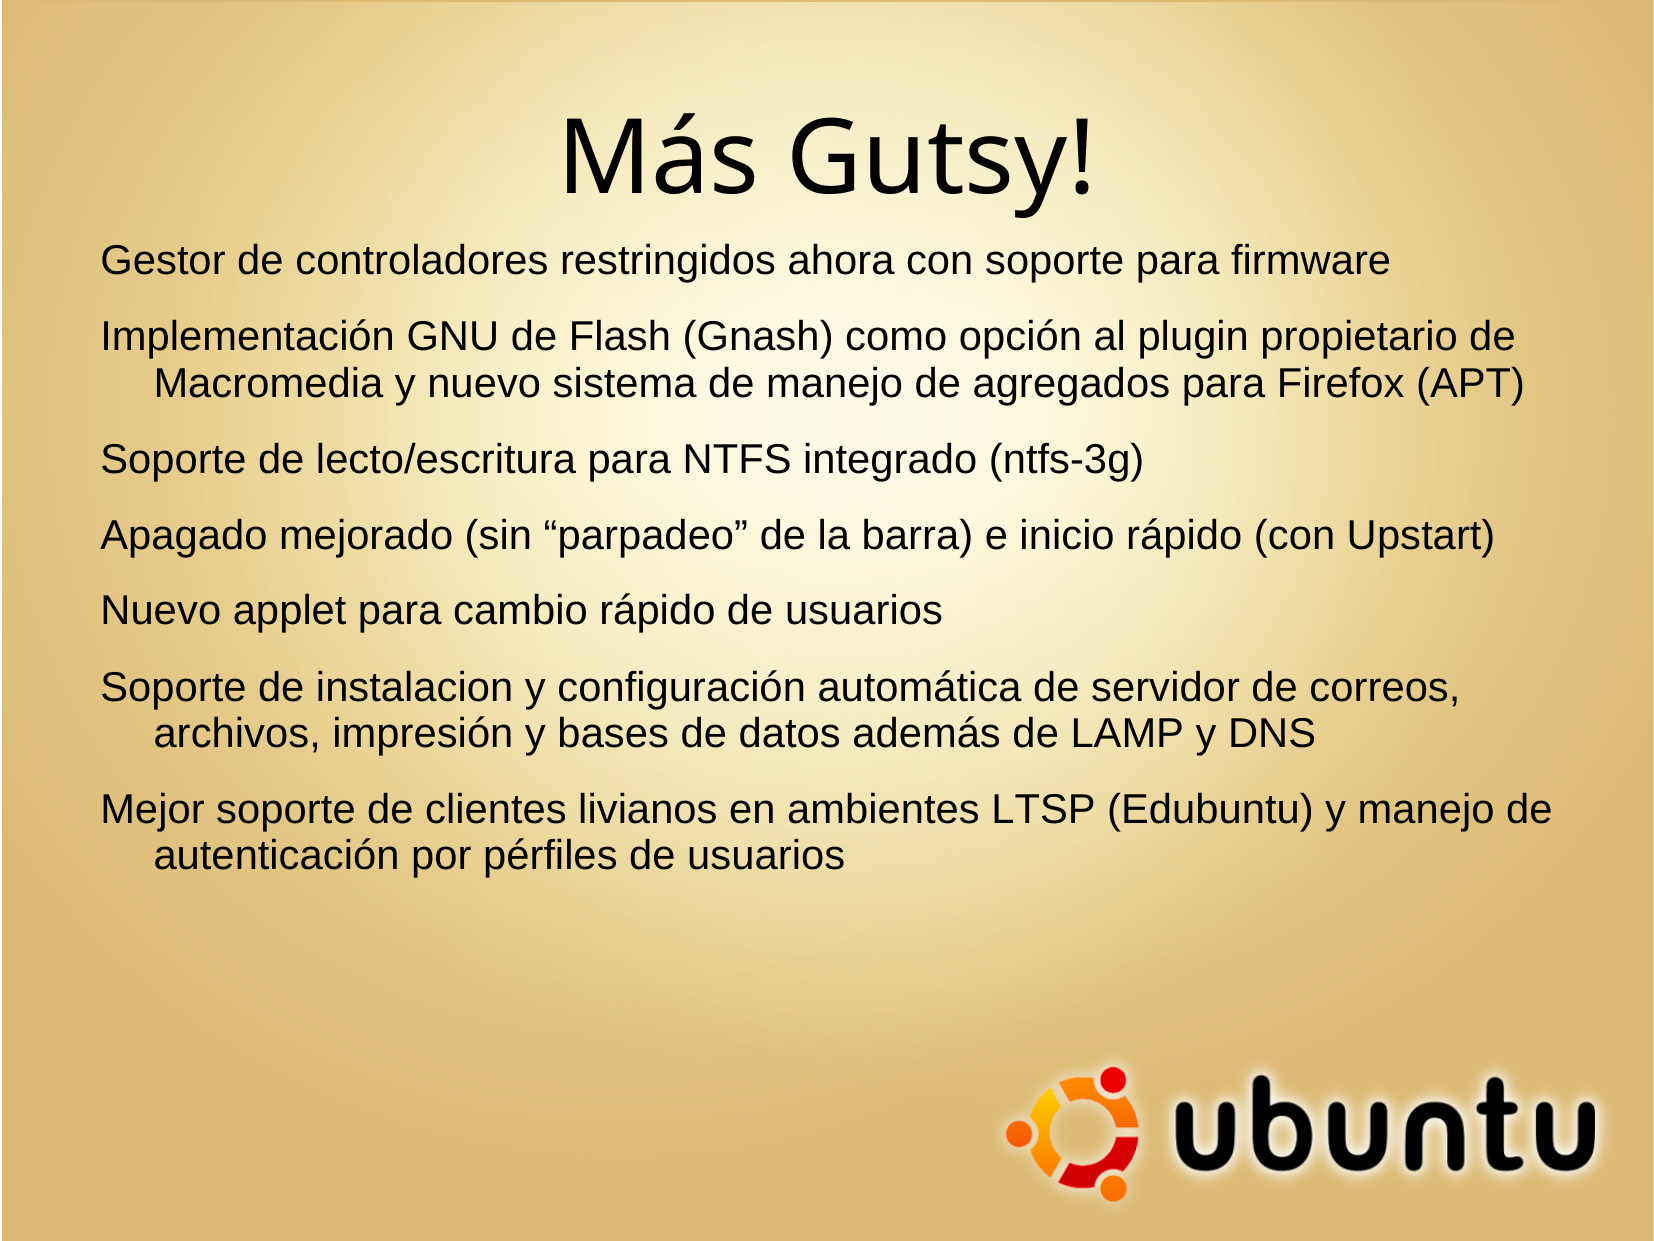

# Más Gutsy!
Gestor de controladores restringidos ahora con soporte para firmware
Implementación GNU de Flash (Gnash) como opción al plugin propietario de Macromedia y nuevo sistema de manejo de agregados para Firefox (APT)
Soporte de lecto/escritura para NTFS integrado (ntfs-3g)
Apagado mejorado (sin “parpadeo” de la barra) e inicio rápido (con Upstart)
Nuevo applet para cambio rápido de usuarios
Soporte de instalacion y configuración automática de servidor de correos, archivos, impresión y bases de datos además de LAMP y DNS
Mejor soporte de clientes livianos en ambientes LTSP (Edubuntu) y manejo de autenticación por pérfiles de usuarios